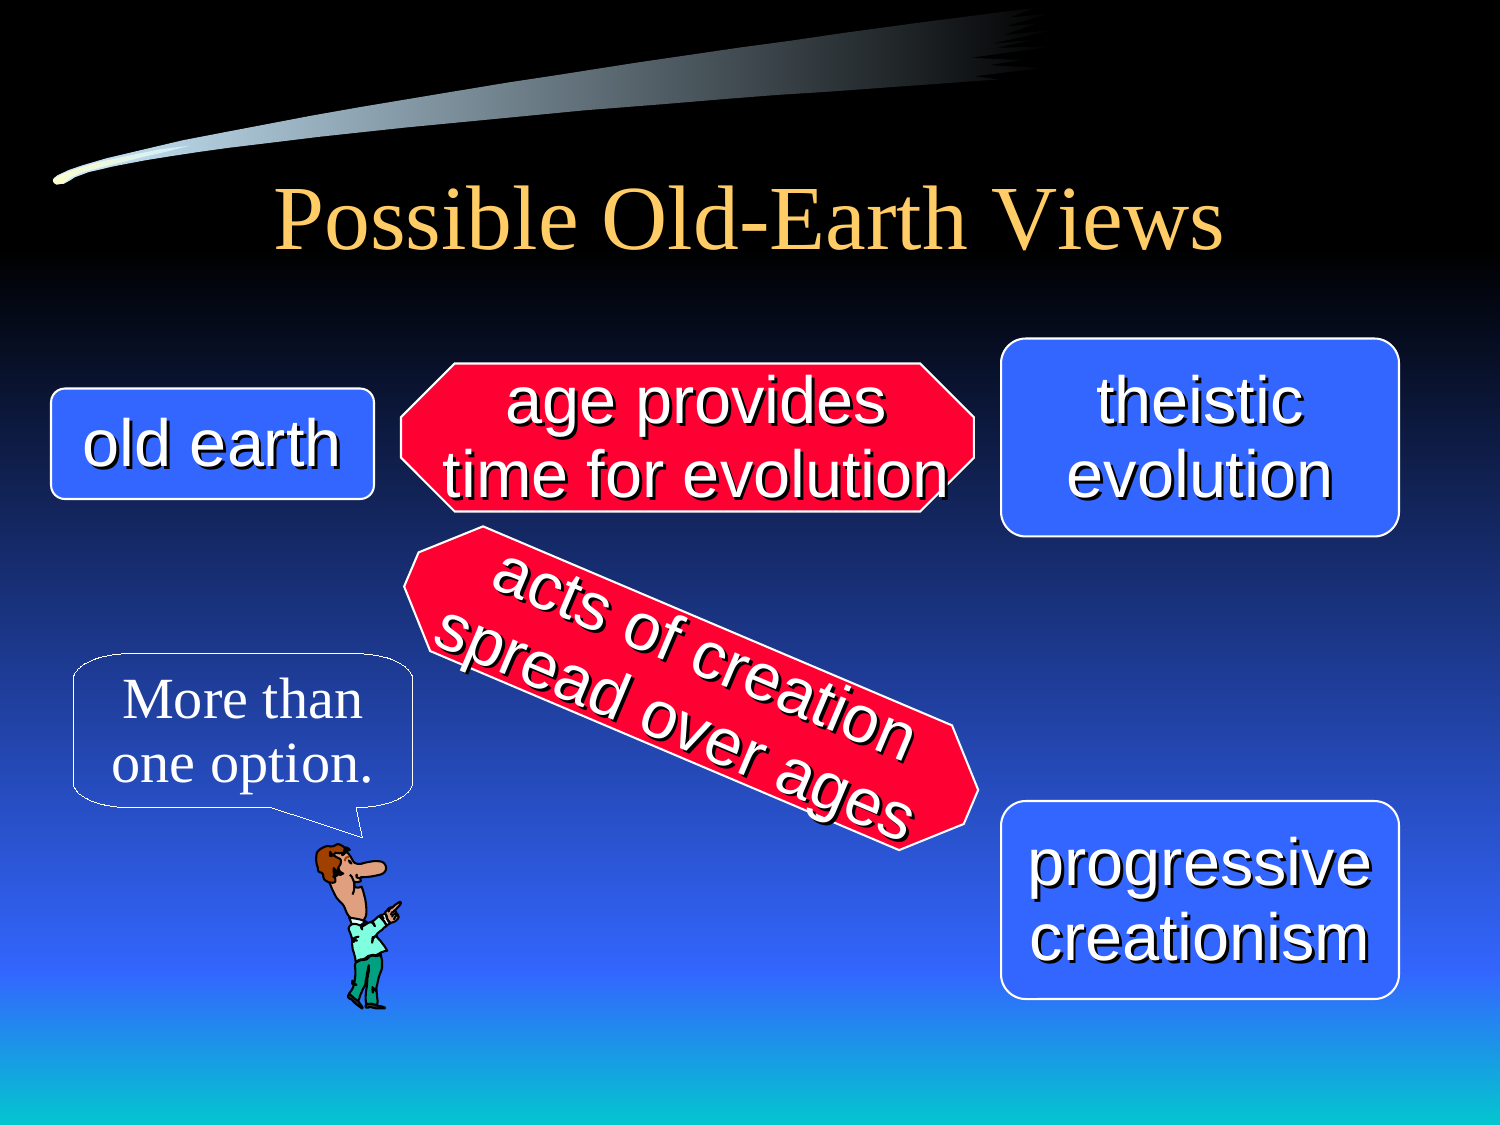

# Possible Old-Earth Views
theistic
evolution
age provides
time for evolution
old earth
acts of creation
spread over ages
More than
one option.
progressive
creationism